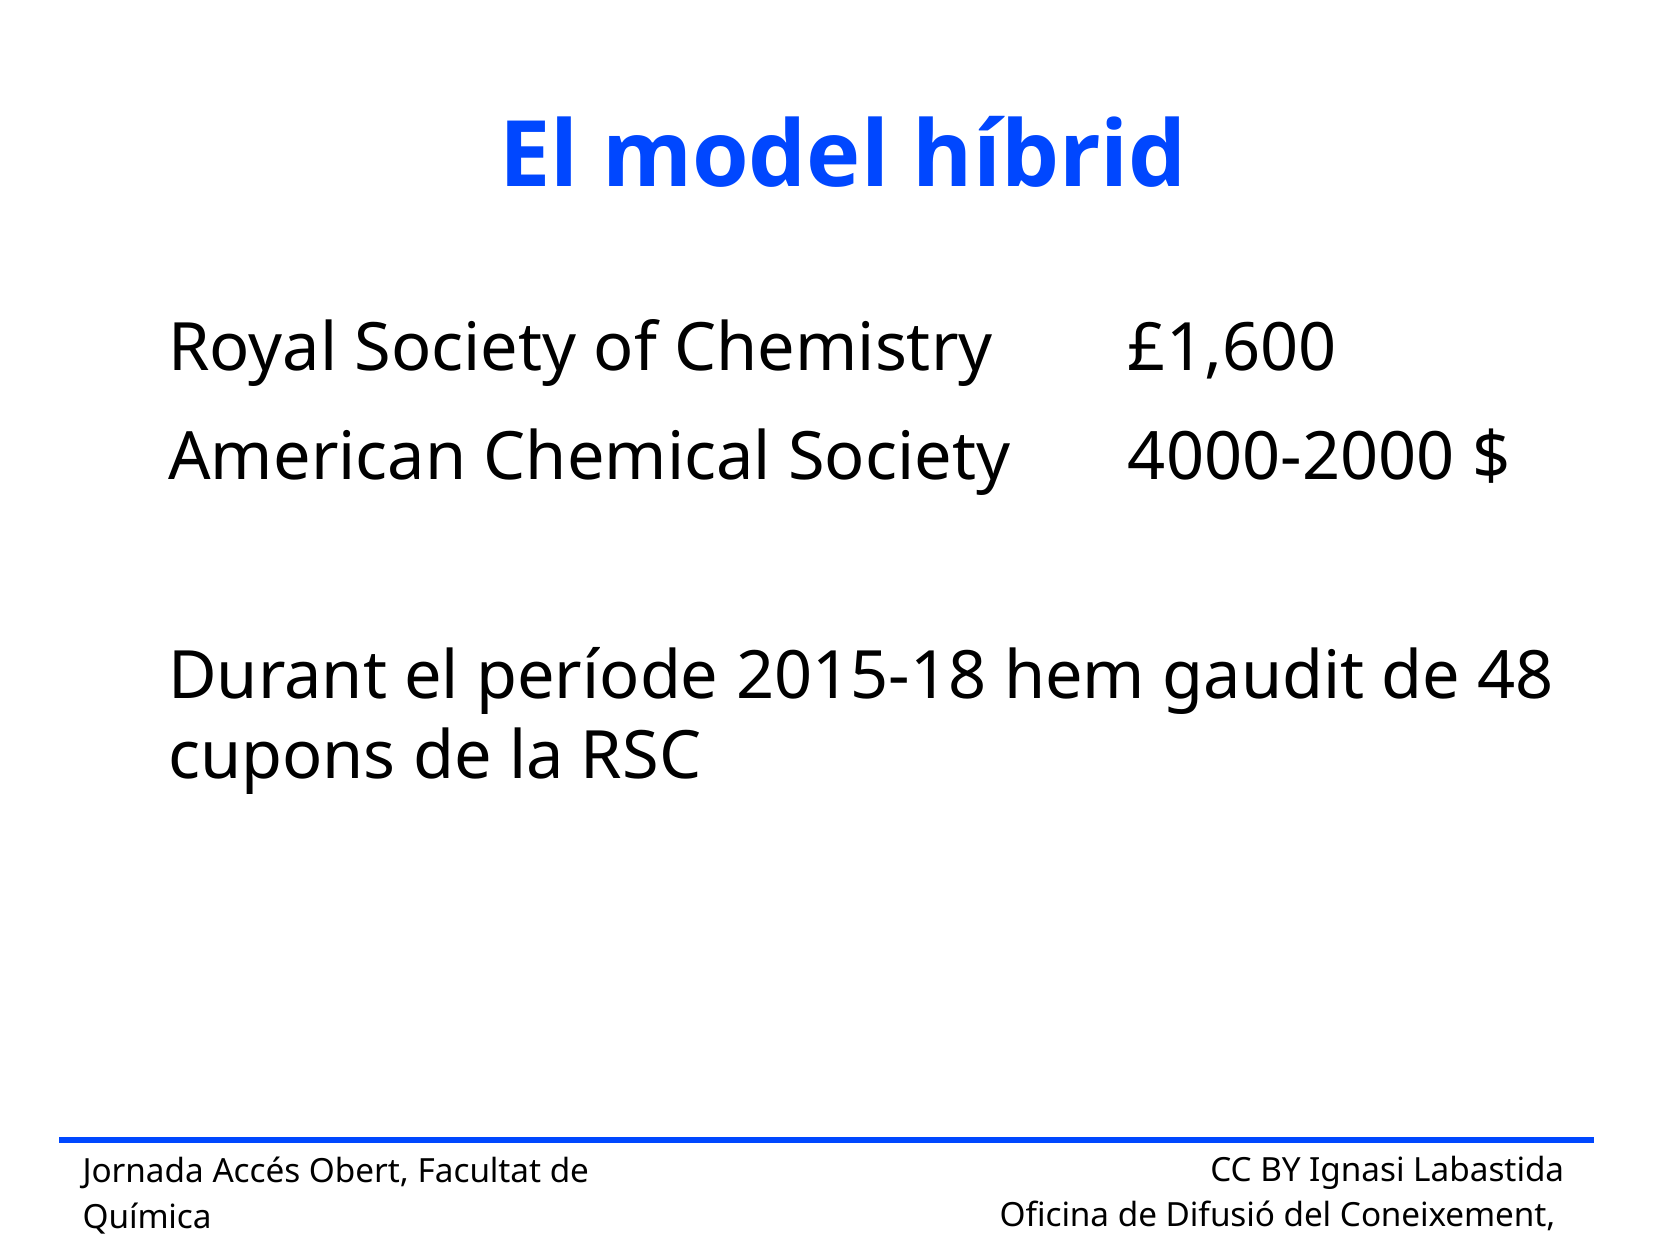

# El model híbrid
Royal Society of Chemistry		£1,600
American Chemical Society 		4000-2000 $
Durant el període 2015-18 hem gaudit de 48 cupons de la RSC